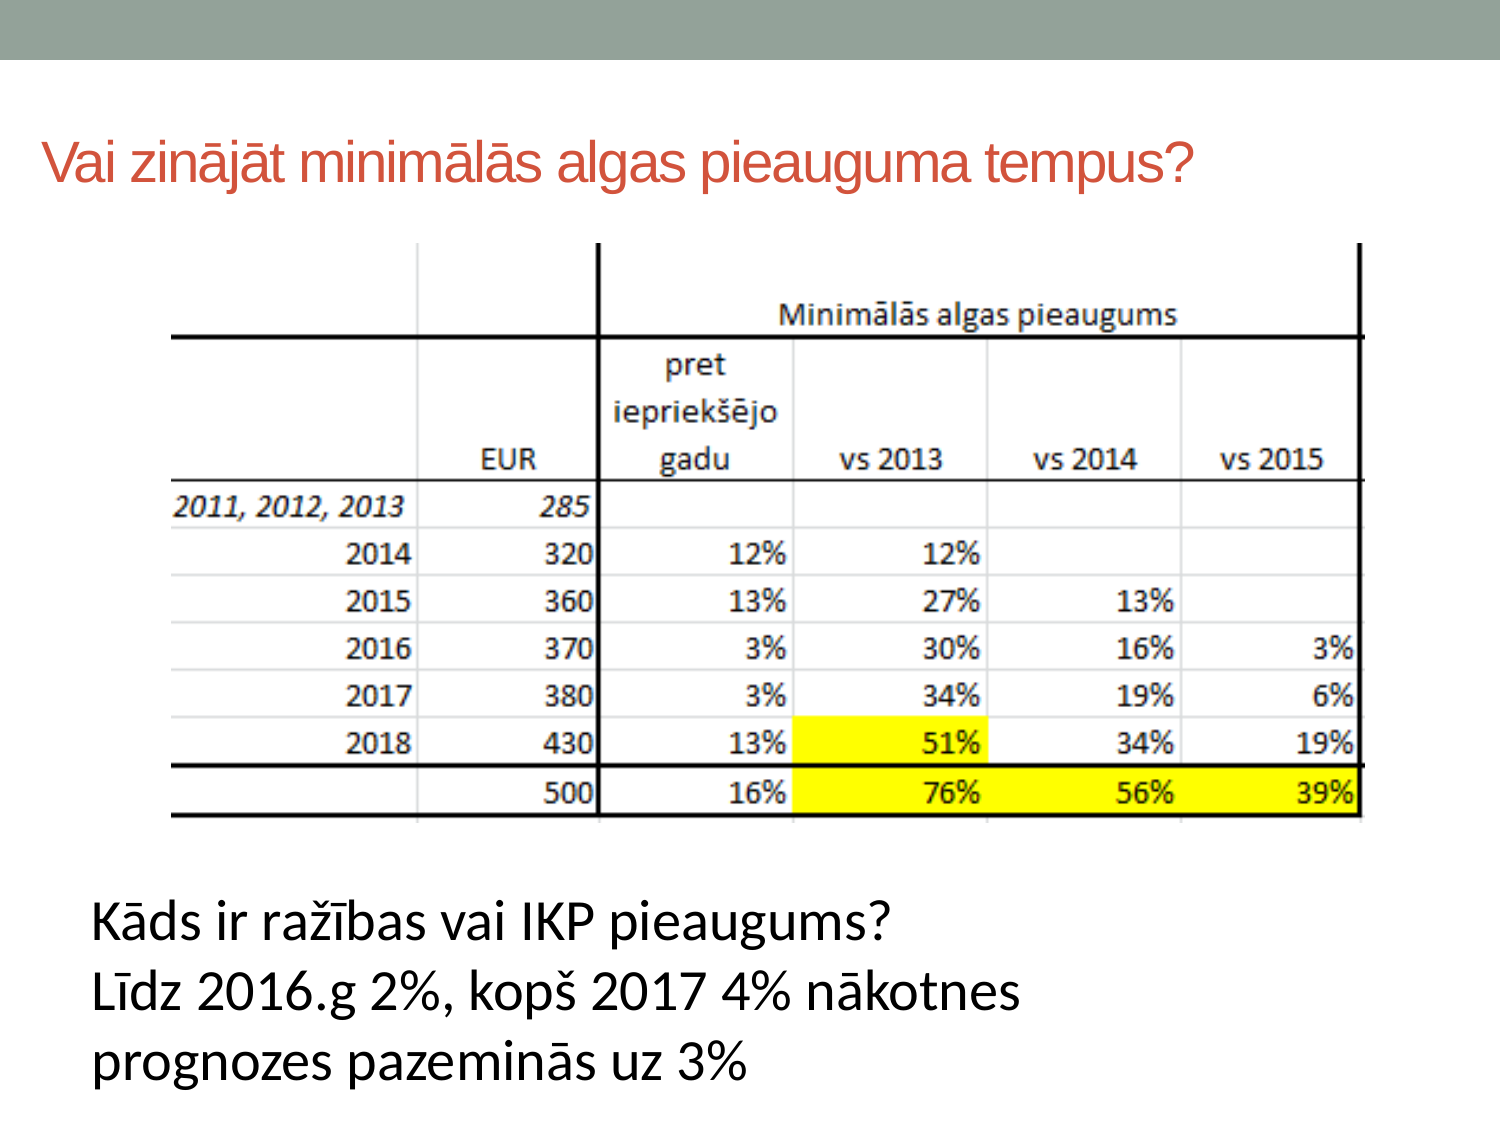

# Vai zinājāt minimālās algas pieauguma tempus?
Kāds ir ražības vai IKP pieaugums?
Līdz 2016.g 2%, kopš 2017 4% nākotnes prognozes pazeminās uz 3%